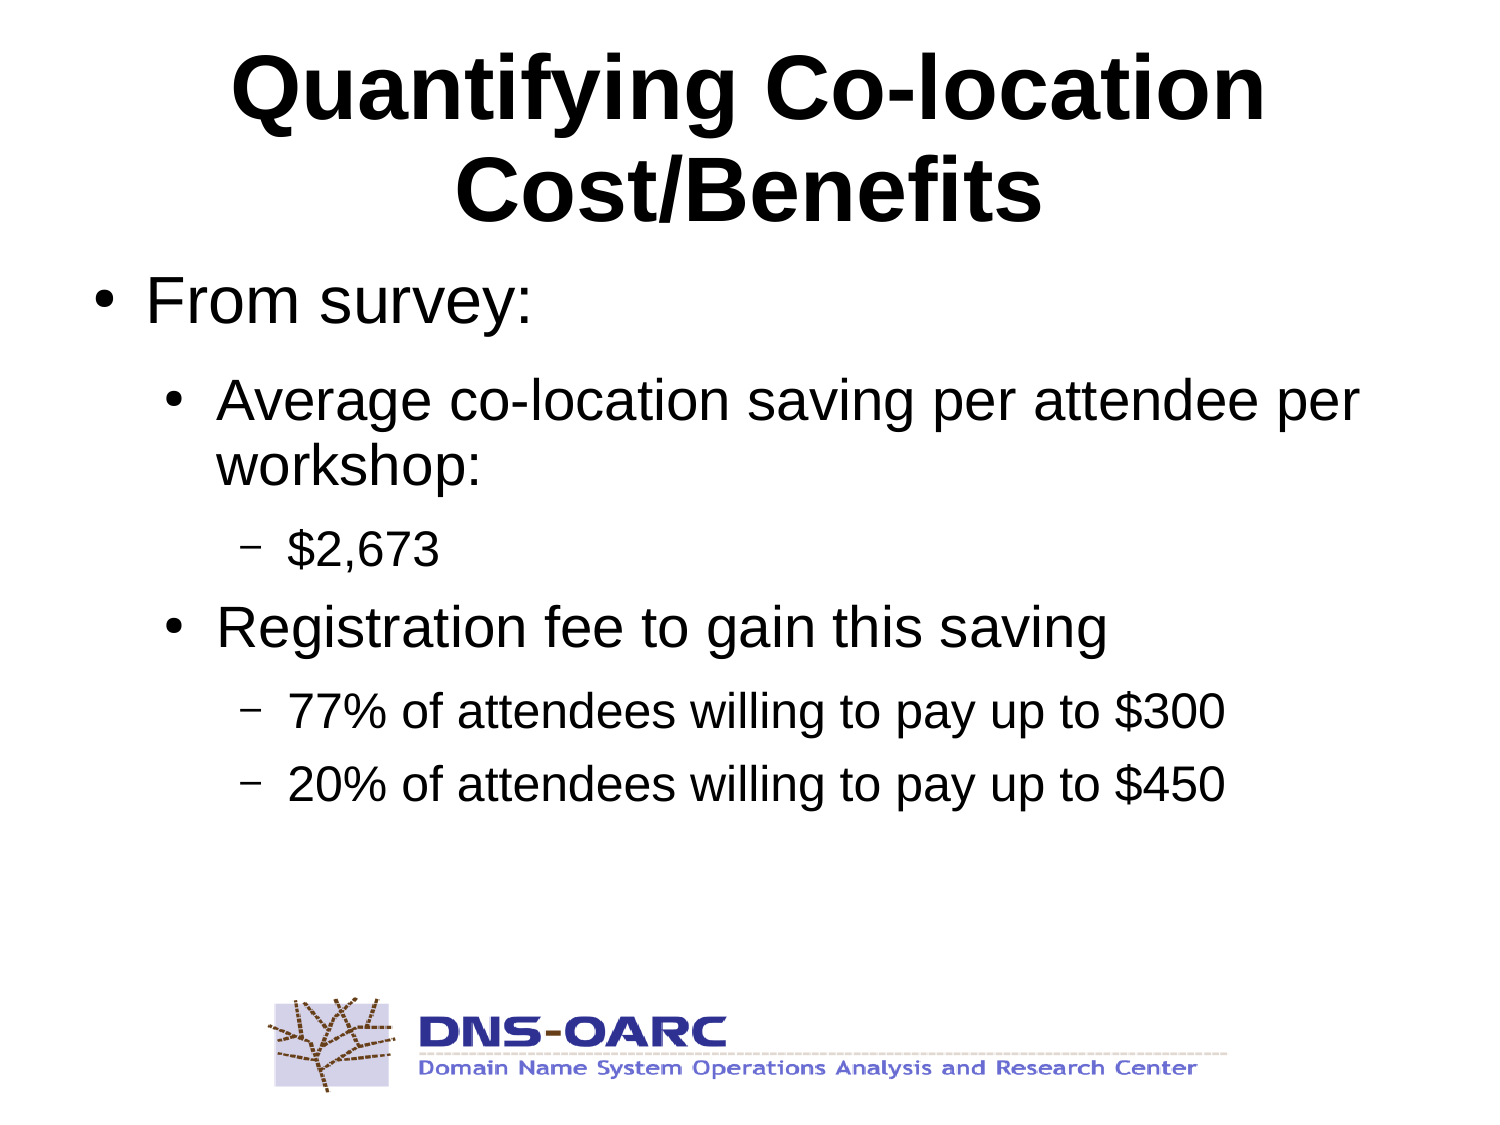

# Quantifying Co-location Cost/Benefits
From survey:
Average co-location saving per attendee per workshop:
$2,673
Registration fee to gain this saving
77% of attendees willing to pay up to $300
20% of attendees willing to pay up to $450